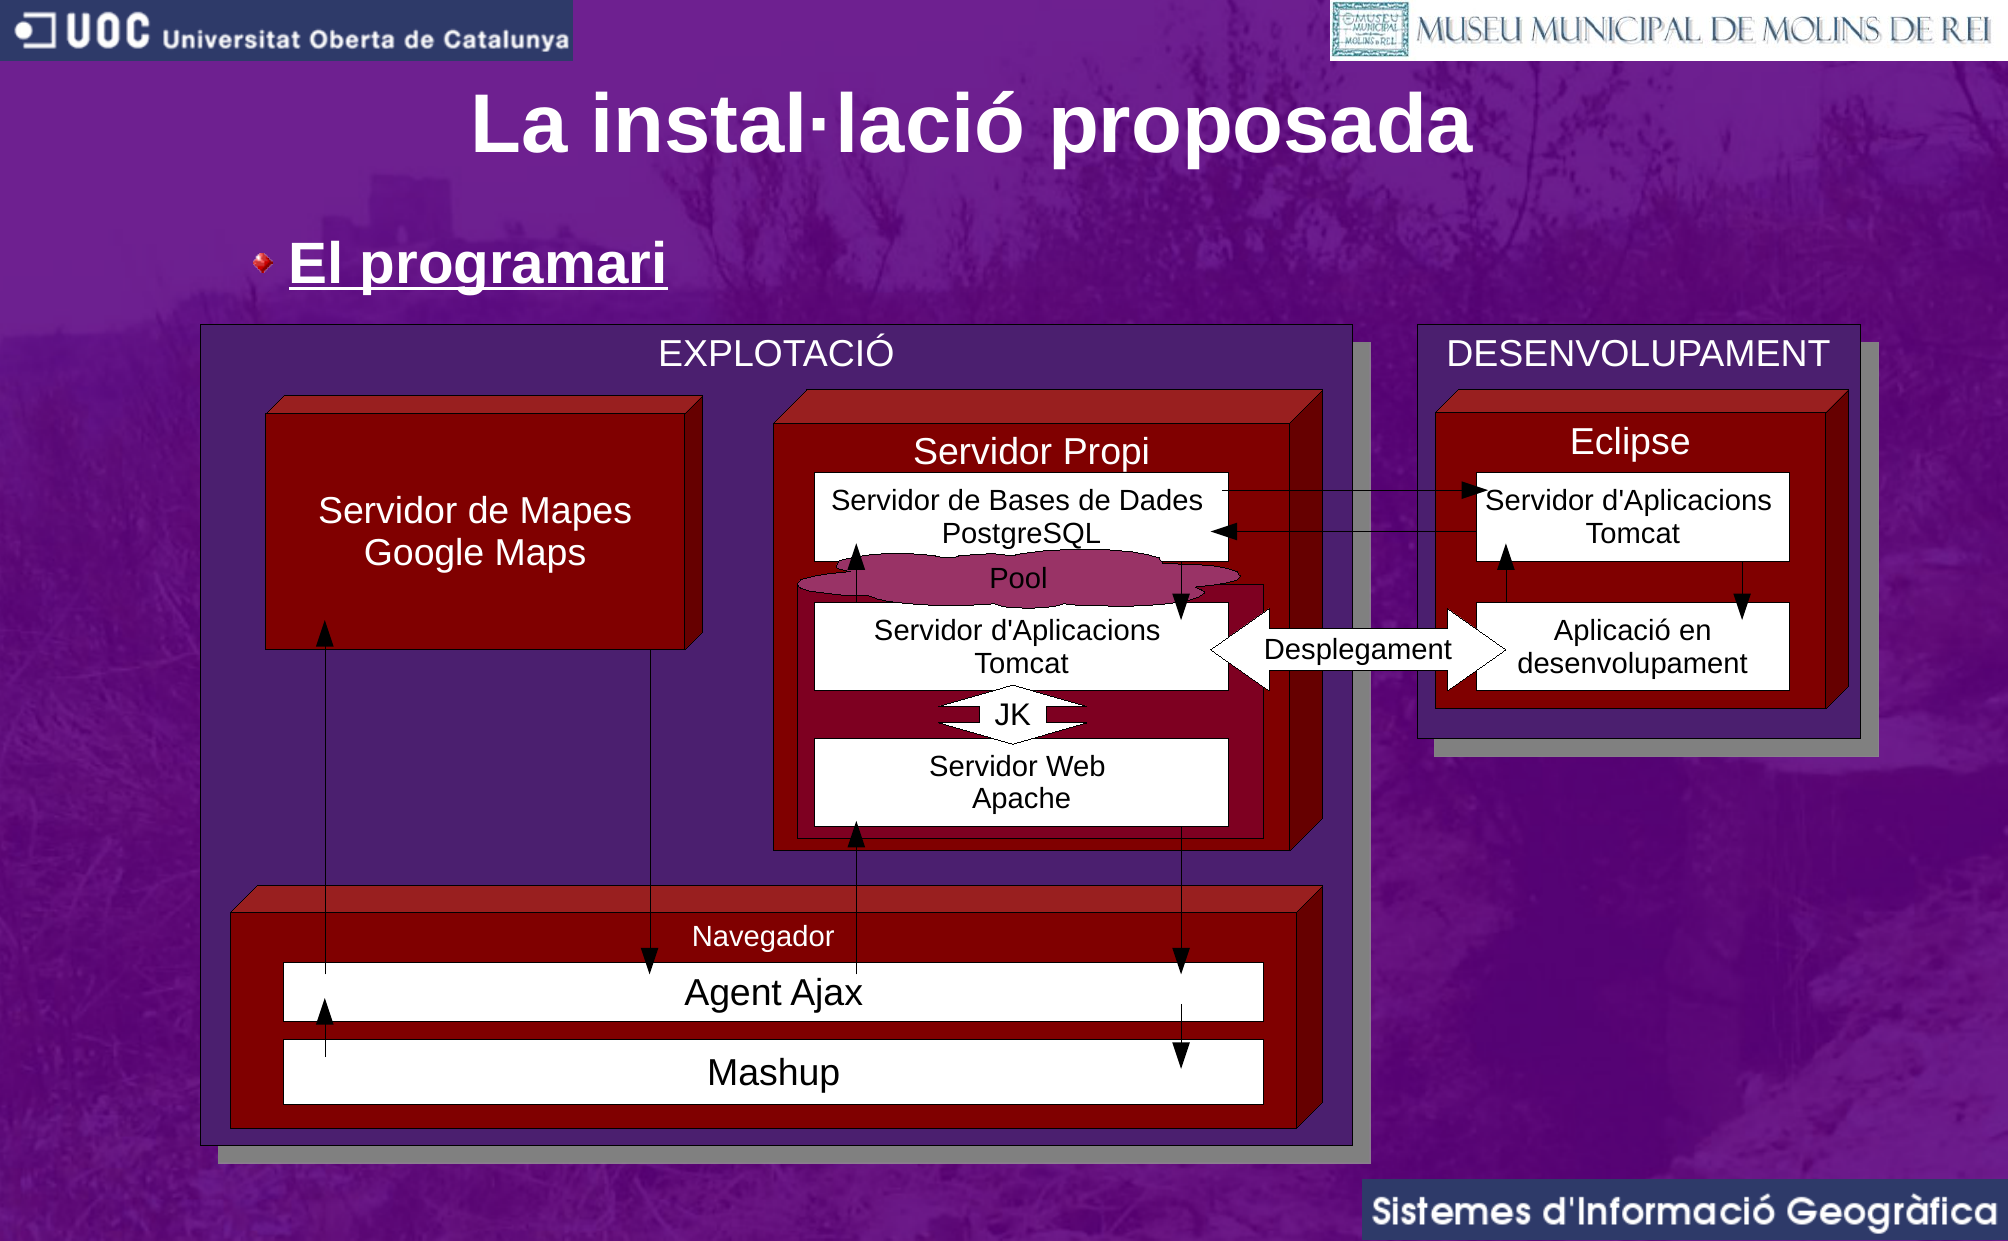

La instal·lació proposada
 El programari
EXPLOTACIÓ
DESENVOLUPAMENT
Servidor Propi
Eclipse
Servidor de Mapes
Google Maps
Servidor de Bases de Dades
PostgreSQL
Servidor d'Aplicacions
Tomcat
Pool
Servidor d'Aplicacions
Tomcat
Aplicació en
desenvolupament
Desplegament
JK
Servidor Web
Apache
Navegador
Agent Ajax
Mashup